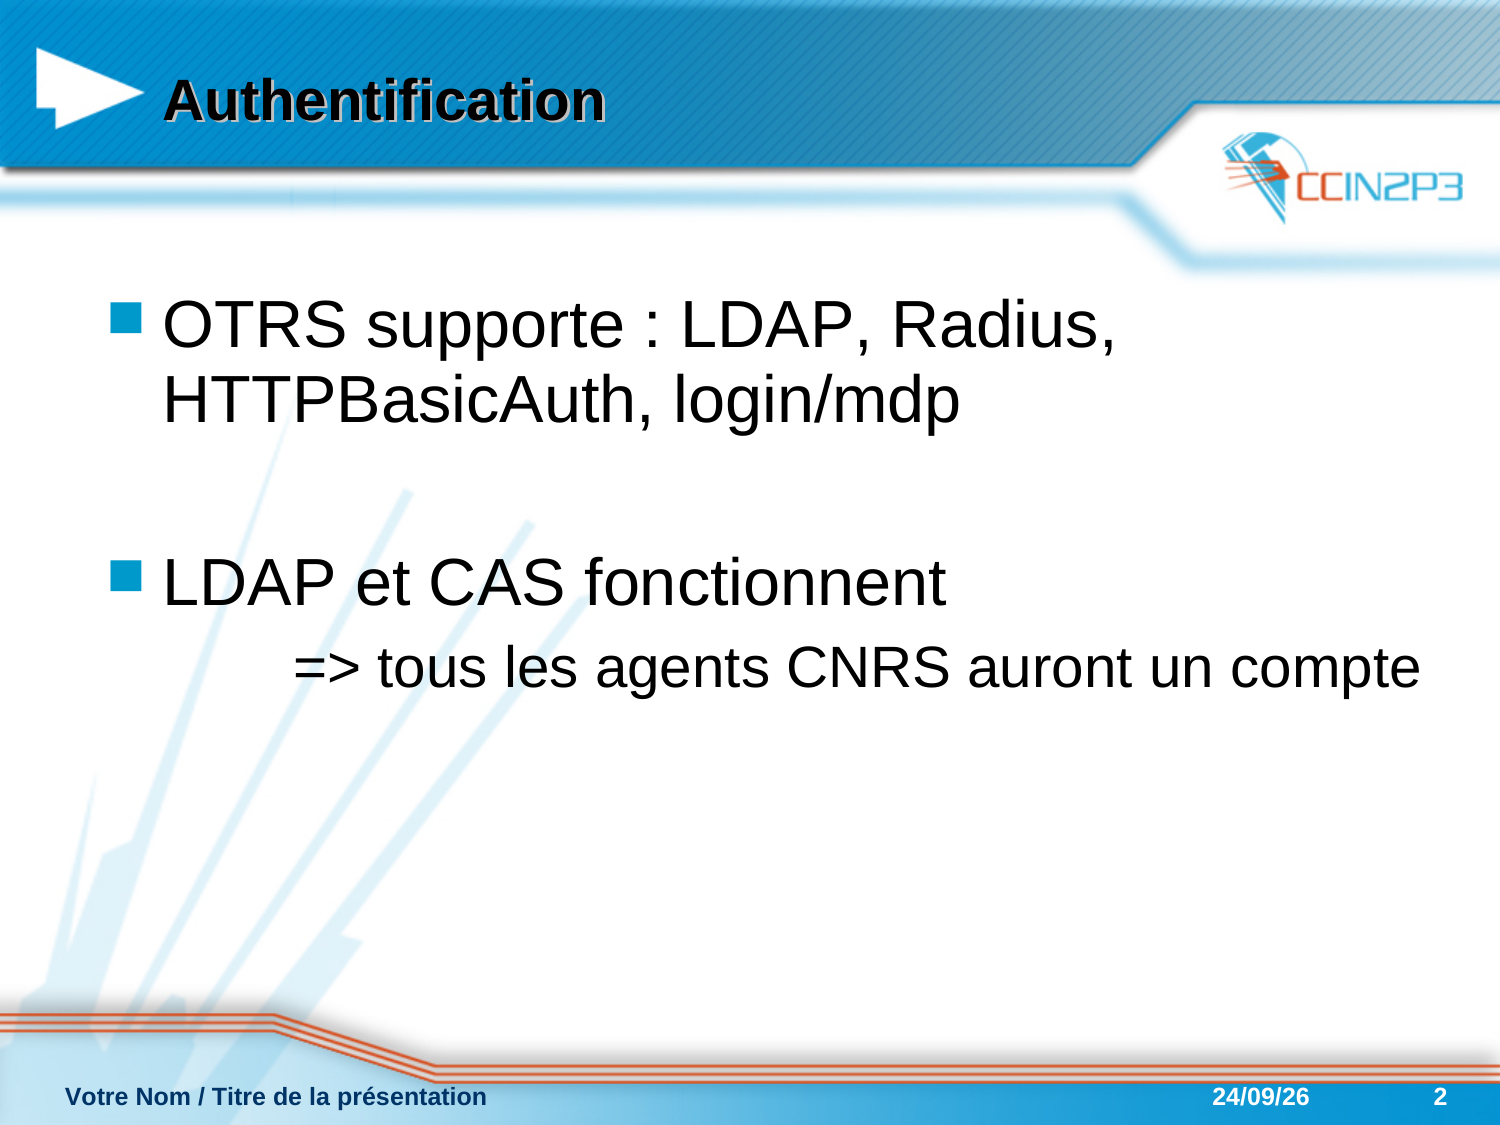

# Authentification
OTRS supporte : LDAP, Radius, HTTPBasicAuth, login/mdp
LDAP et CAS fonctionnent
=> tous les agents CNRS auront un compte
Votre Nom / Titre de la présentation
2